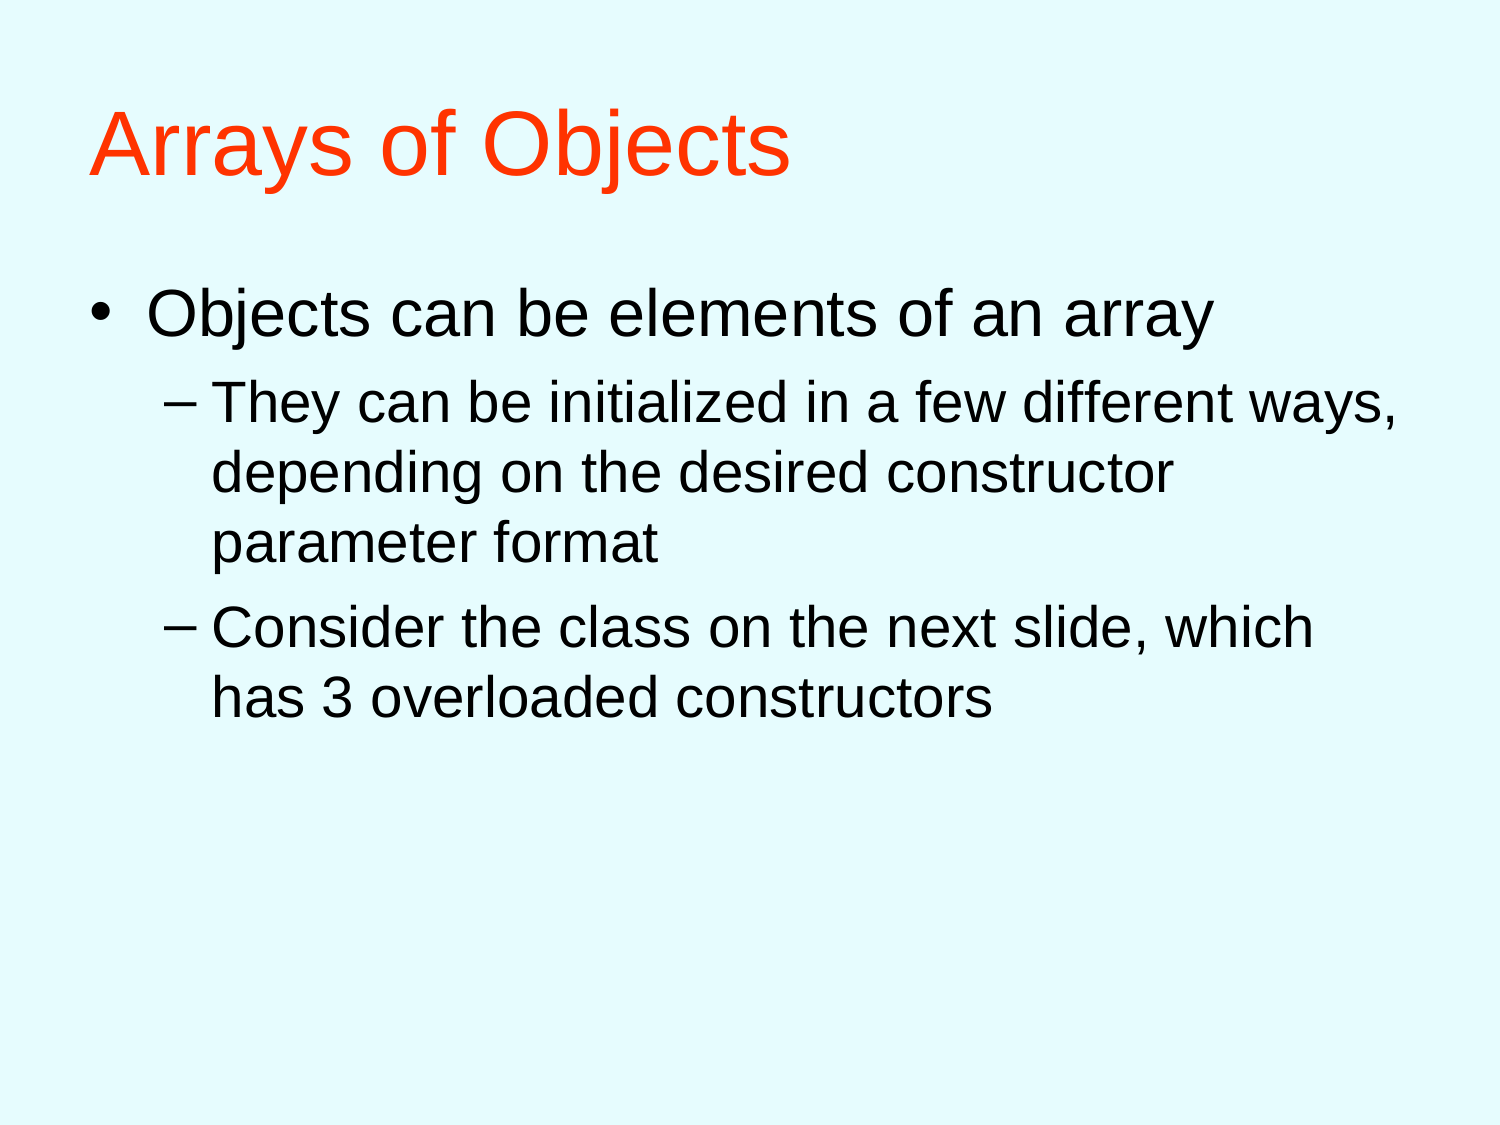

# Arrays of Objects
Objects can be elements of an array
They can be initialized in a few different ways, depending on the desired constructor parameter format
Consider the class on the next slide, which has 3 overloaded constructors